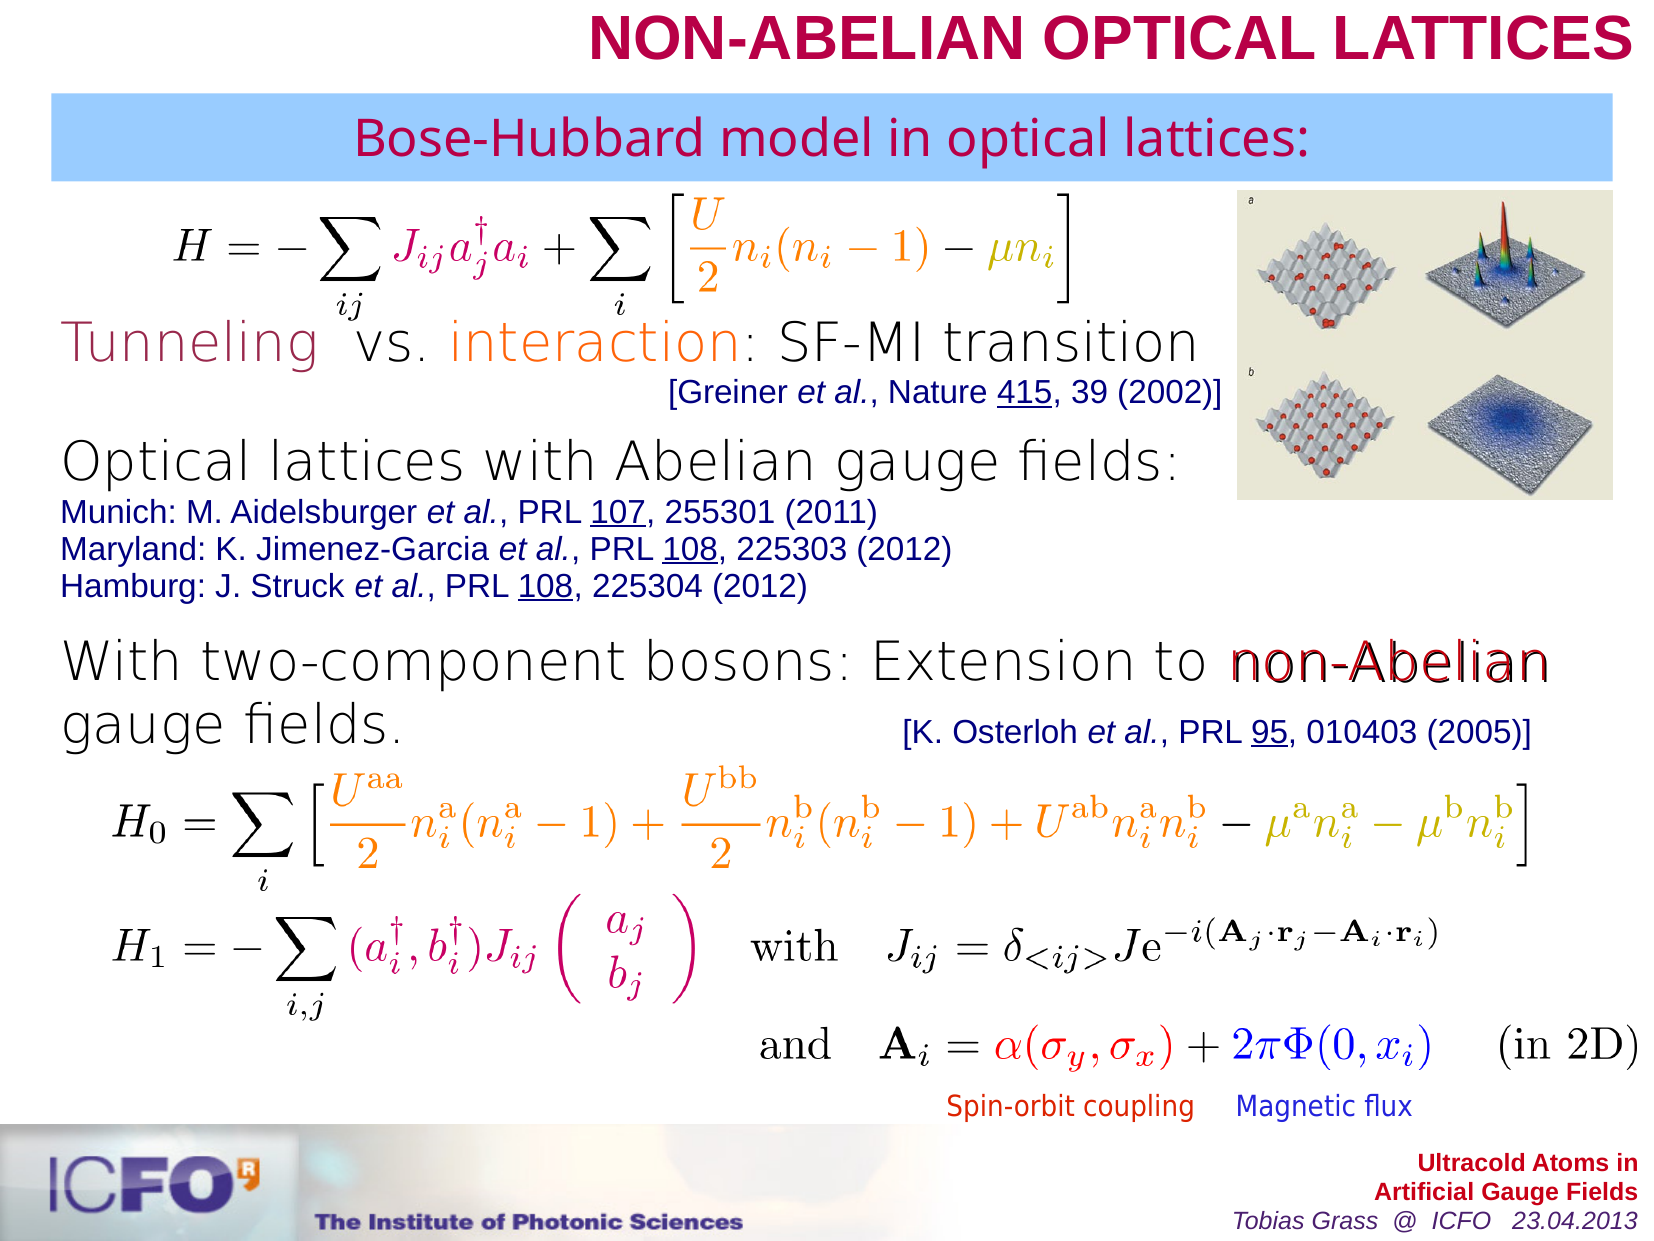

NON-ABELIAN OPTICAL LATTICES
Bose-Hubbard model in optical lattices:
Tunneling vs. interaction: SF-MI transition
[Greiner et al., Nature 415, 39 (2002)]
Optical lattices with Abelian gauge fields:
Munich: M. Aidelsburger et al., PRL 107, 255301 (2011)
Maryland: K. Jimenez-Garcia et al., PRL 108, 225303 (2012)
Hamburg: J. Struck et al., PRL 108, 225304 (2012)
With two-component bosons: Extension to non-Abelian gauge fields.				 	 [K. Osterloh et al., PRL 95, 010403 (2005)]
Spin-orbit coupling
Magnetic flux
Ultracold Atoms in
Artificial Gauge Fields
Tobias Grass @ ICFO 23.04.2013